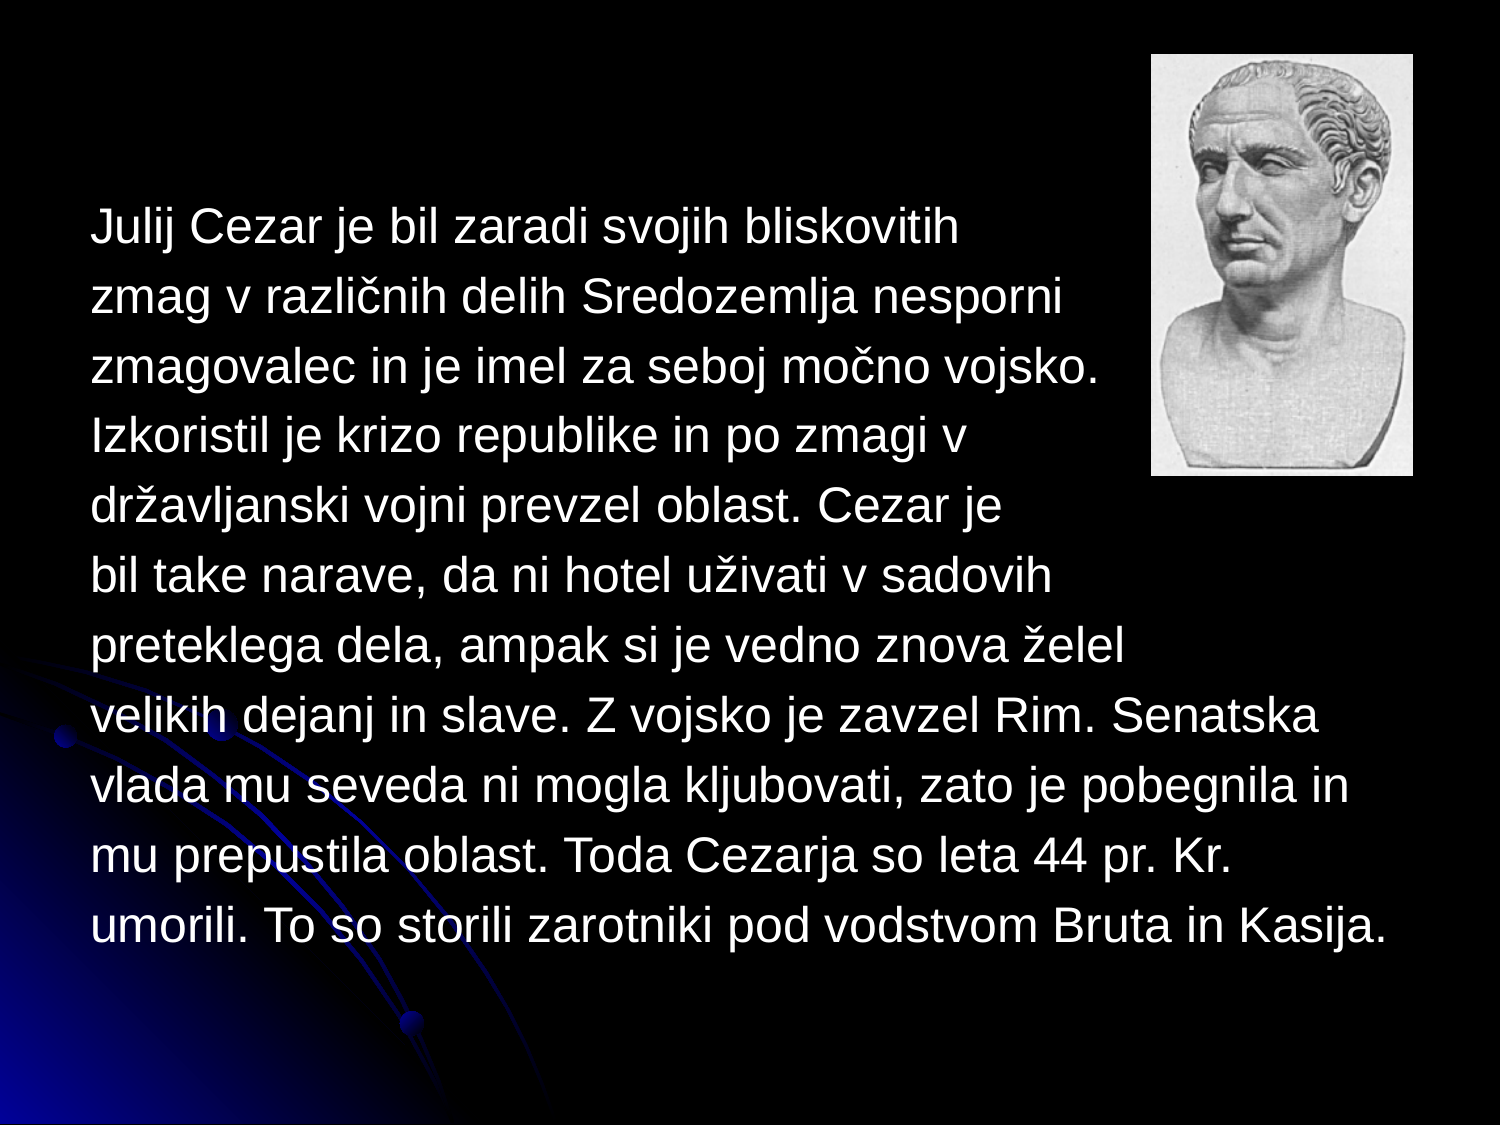

# Julij Cezar je bil zaradi svojih bliskovitih
zmag v različnih delih Sredozemlja nesporni
zmagovalec in je imel za seboj močno vojsko.
Izkoristil je krizo republike in po zmagi v
državljanski vojni prevzel oblast. Cezar je
bil take narave, da ni hotel uživati v sadovih
preteklega dela, ampak si je vedno znova želel
velikih dejanj in slave. Z vojsko je zavzel Rim. Senatska
vlada mu seveda ni mogla kljubovati, zato je pobegnila in
mu prepustila oblast. Toda Cezarja so leta 44 pr. Kr.
umorili. To so storili zarotniki pod vodstvom Bruta in Kasija.